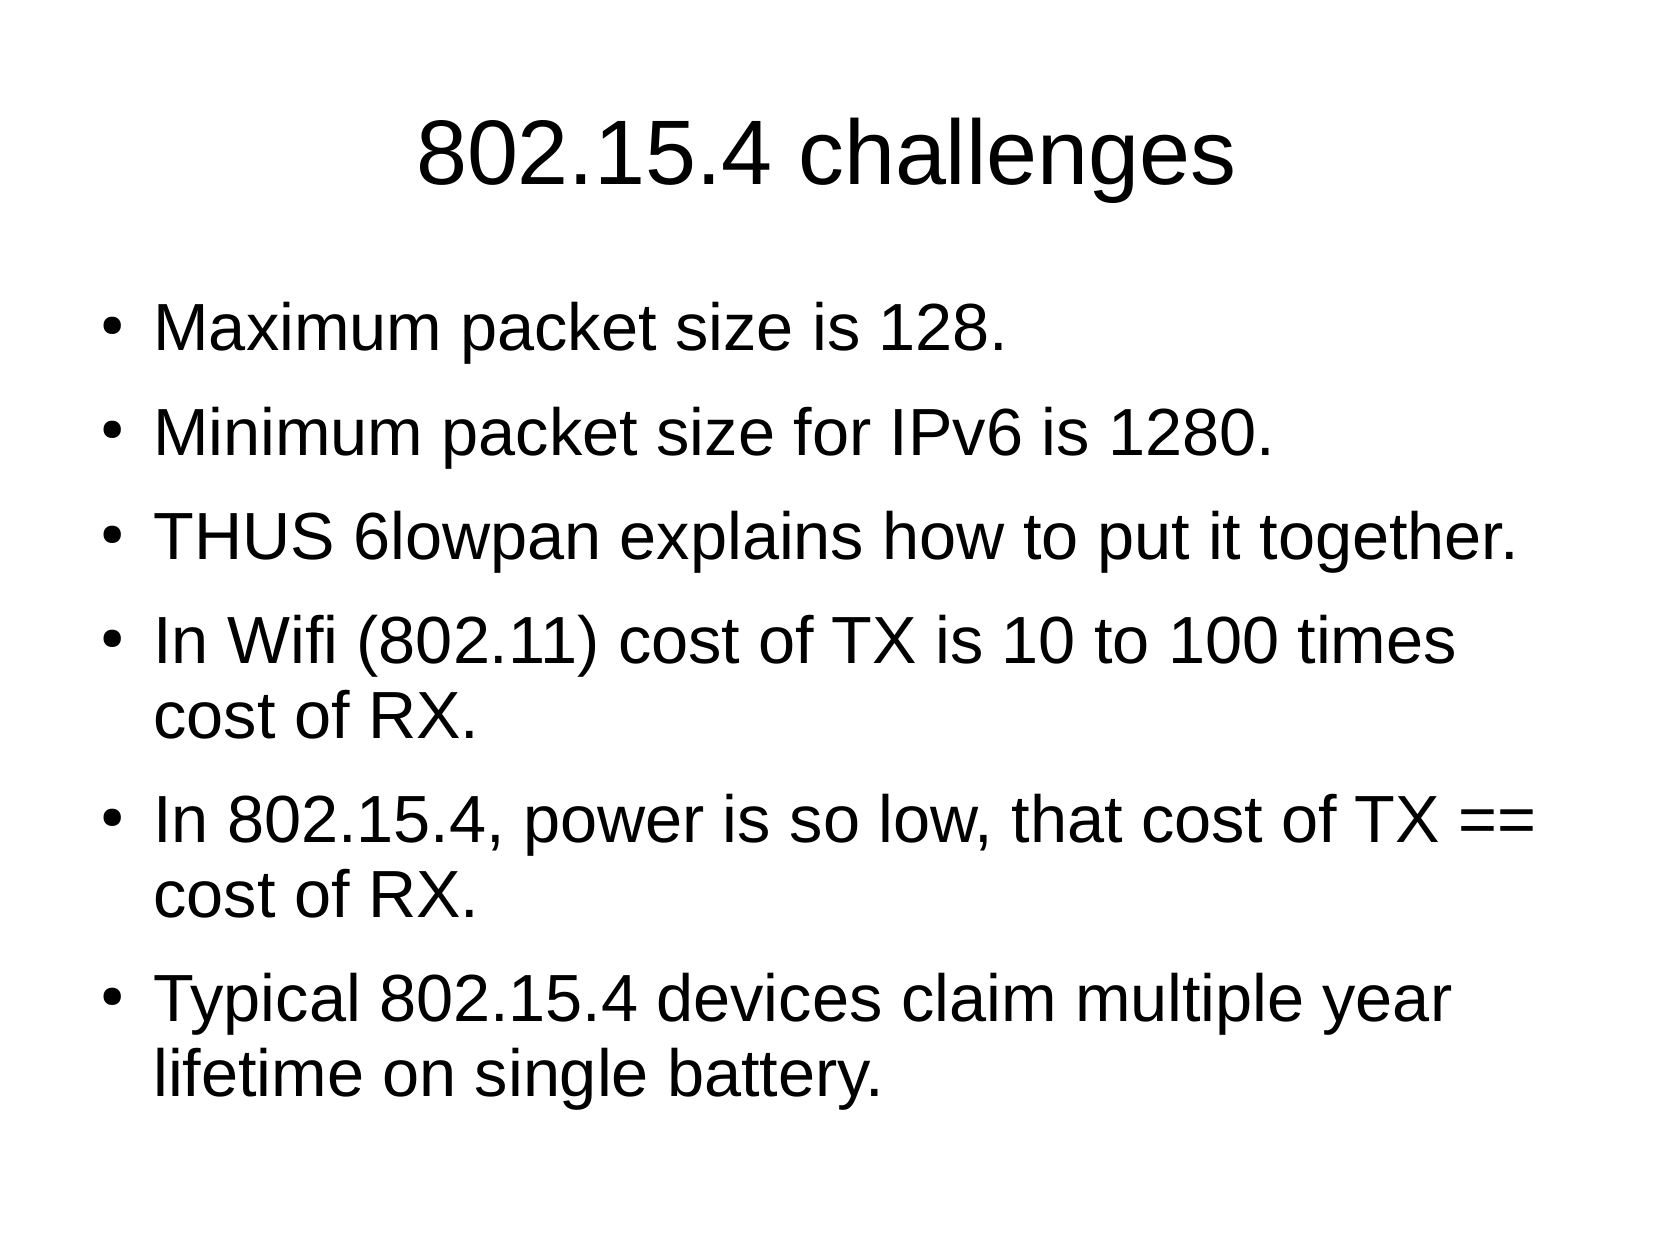

# 802.15.4 challenges
Maximum packet size is 128.
Minimum packet size for IPv6 is 1280.
THUS 6lowpan explains how to put it together.
In Wifi (802.11) cost of TX is 10 to 100 times cost of RX.
In 802.15.4, power is so low, that cost of TX == cost of RX.
Typical 802.15.4 devices claim multiple year lifetime on single battery.